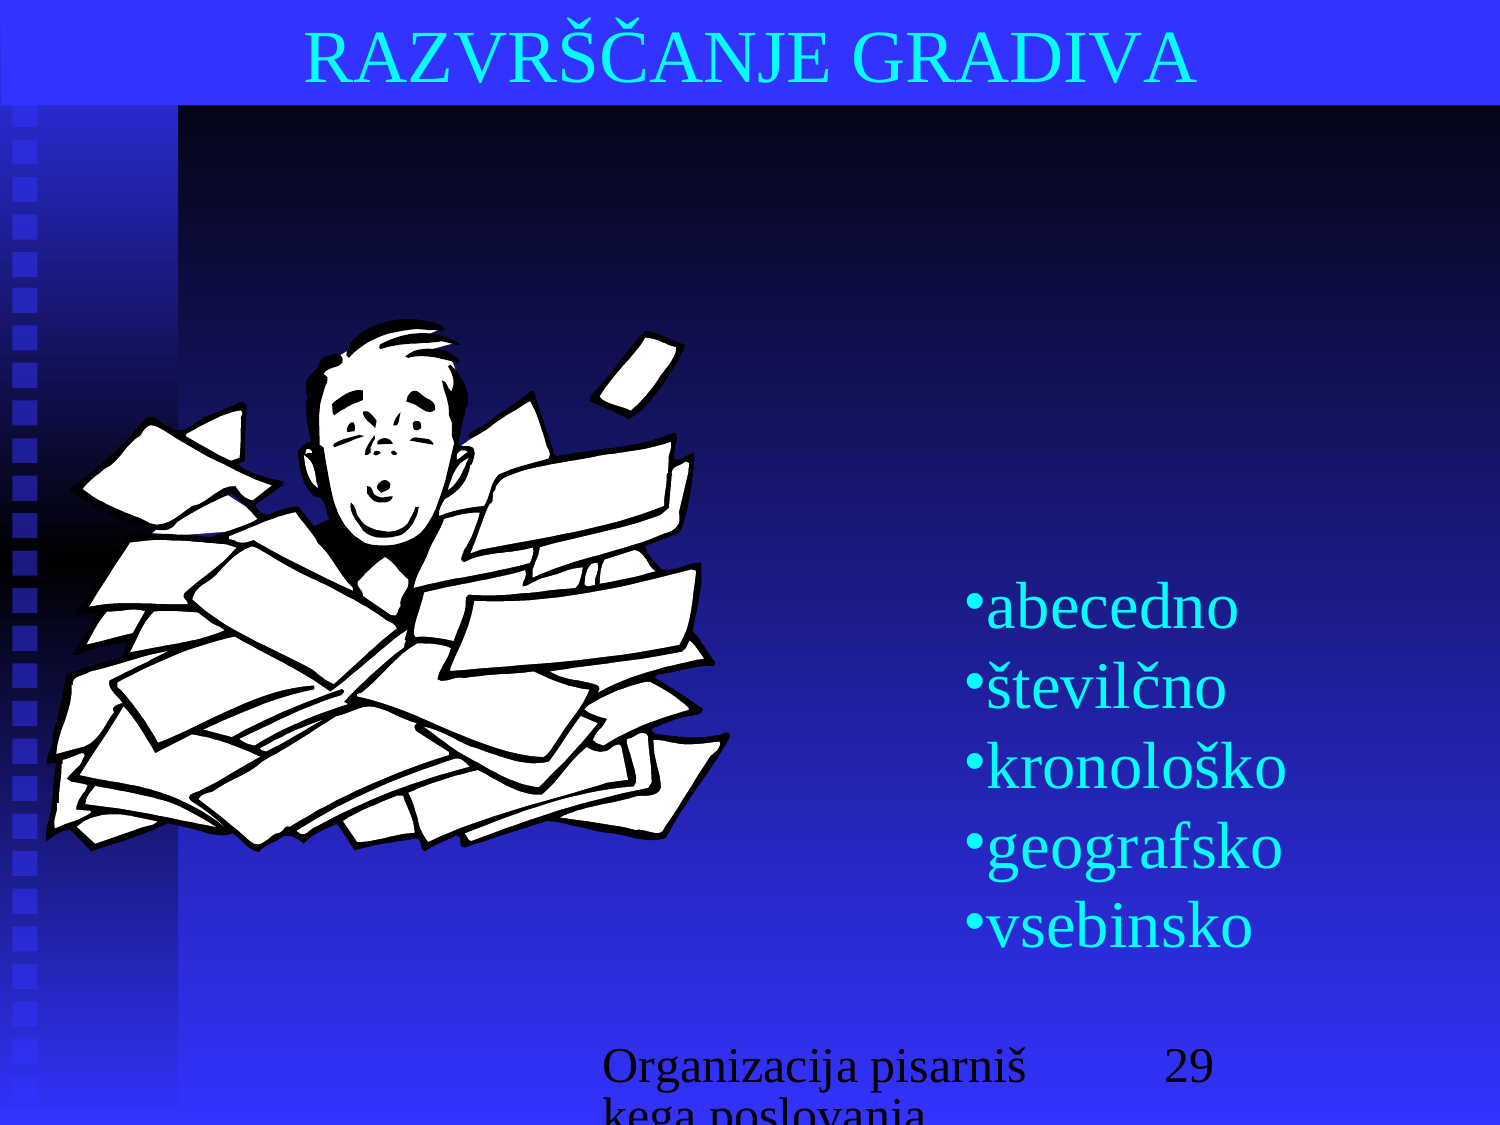

RAZVRŠČANJE GRADIVA
abecedno
številčno
kronološko
geografsko
vsebinsko
Organizacija pisarniškega poslovanja
29